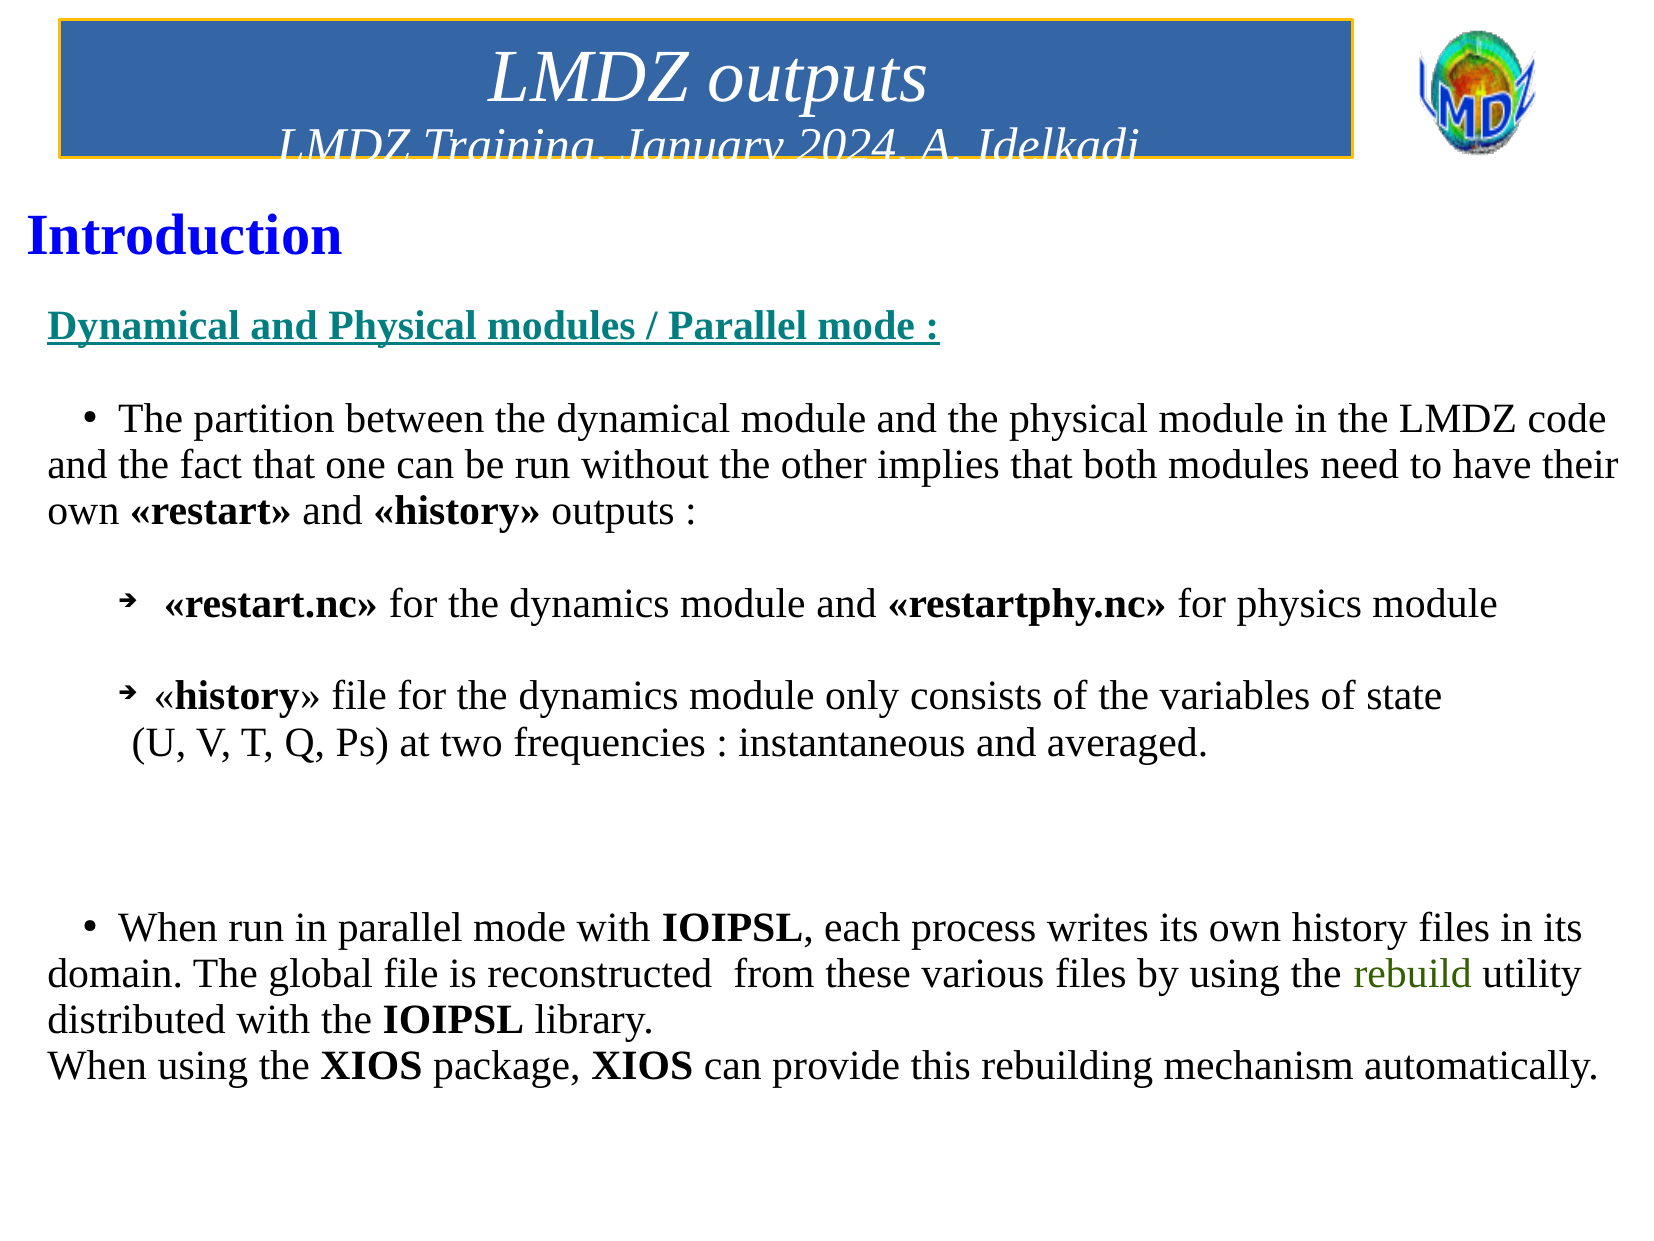

LMDZ outputs
LMDZ Training, January 2024, A. Idelkadi
Introduction
Dynamical and Physical modules / Parallel mode :
The partition between the dynamical module and the physical module in the LMDZ code
and the fact that one can be run without the other implies that both modules need to have their
own «restart» and «history» outputs :
 «restart.nc» for the dynamics module and «restartphy.nc» for physics module
«history» file for the dynamics module only consists of the variables of state
	 (U, V, T, Q, Ps) at two frequencies : instantaneous and averaged.
When run in parallel mode with IOIPSL, each process writes its own history files in its
domain. The global file is reconstructed from these various files by using the rebuild utility
distributed with the IOIPSL library.
When using the XIOS package, XIOS can provide this rebuilding mechanism automatically.